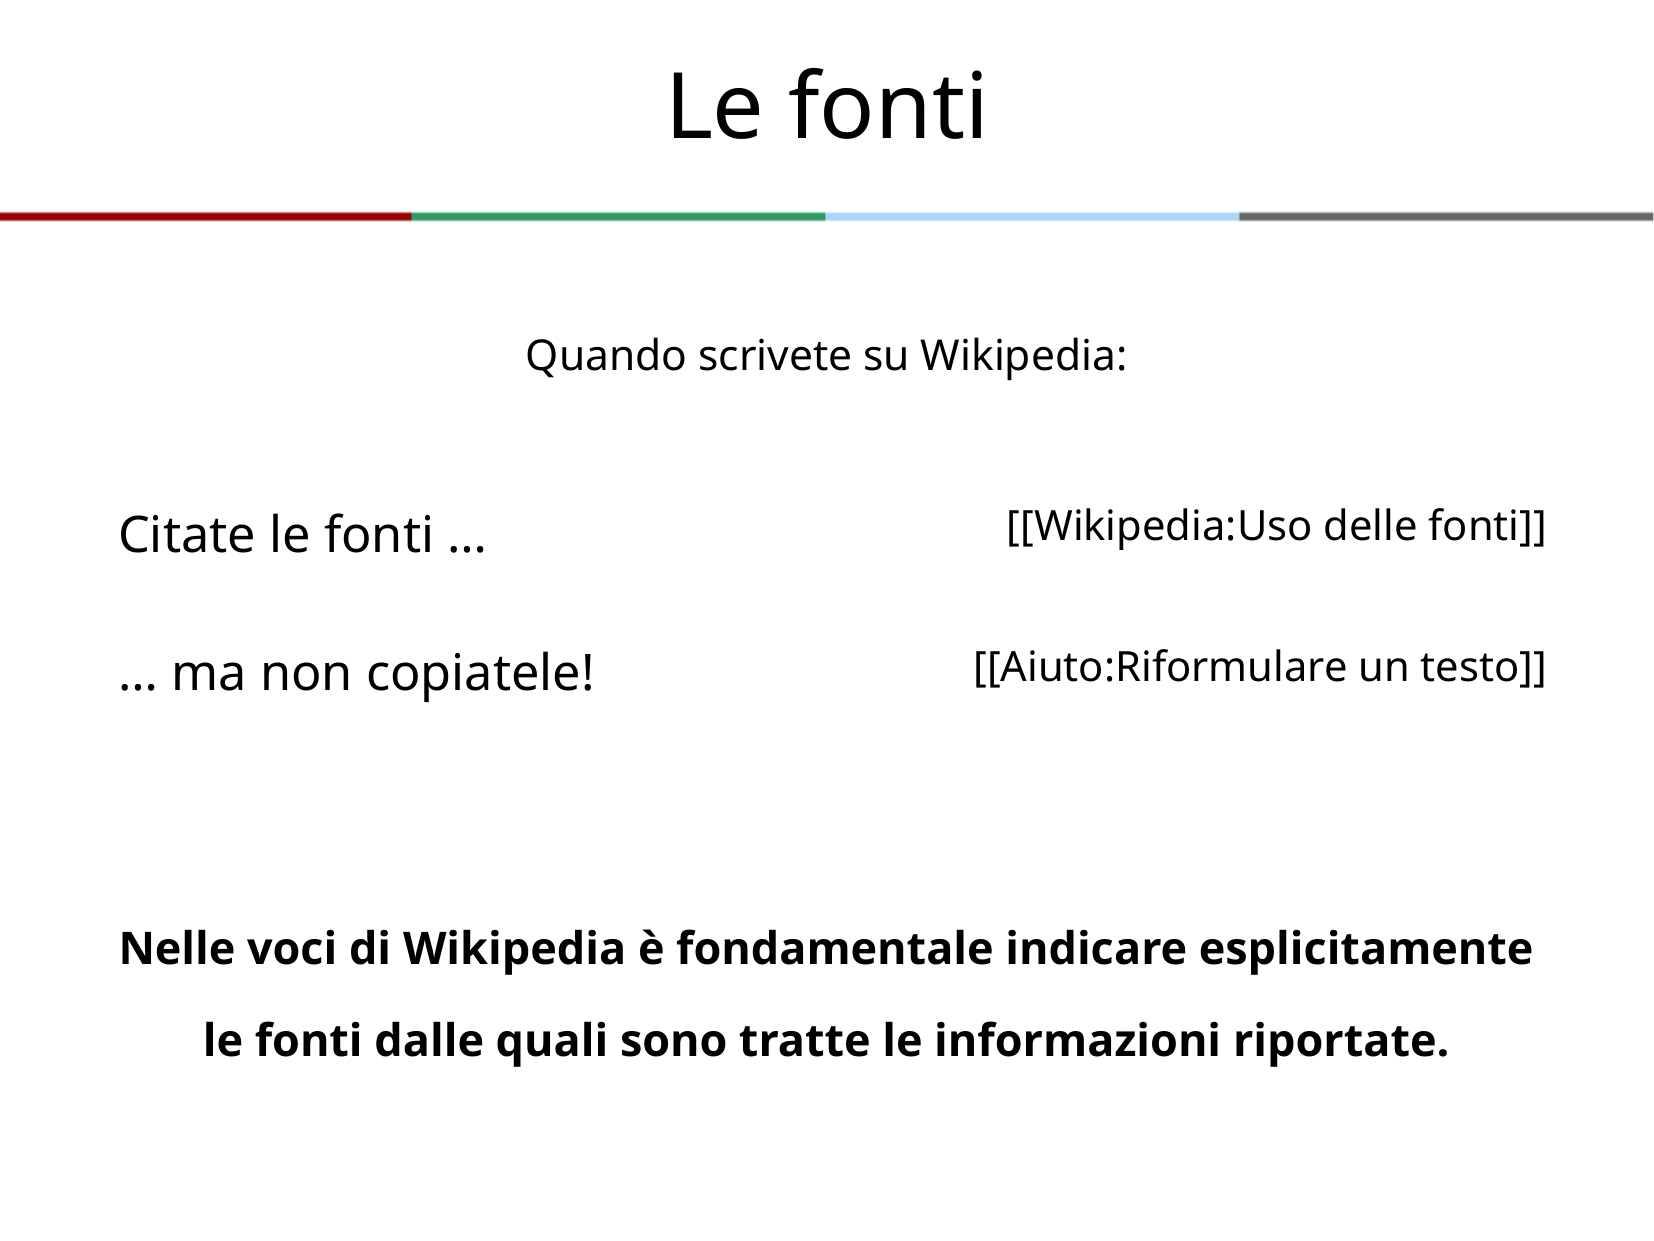

# Le fonti
Quando scrivete su Wikipedia:
Citate le fonti …
… ma non copiatele!
[[Wikipedia:Uso delle fonti]]
[[Aiuto:Riformulare un testo]]
Nelle voci di Wikipedia è fondamentale indicare esplicitamente le fonti dalle quali sono tratte le informazioni riportate.